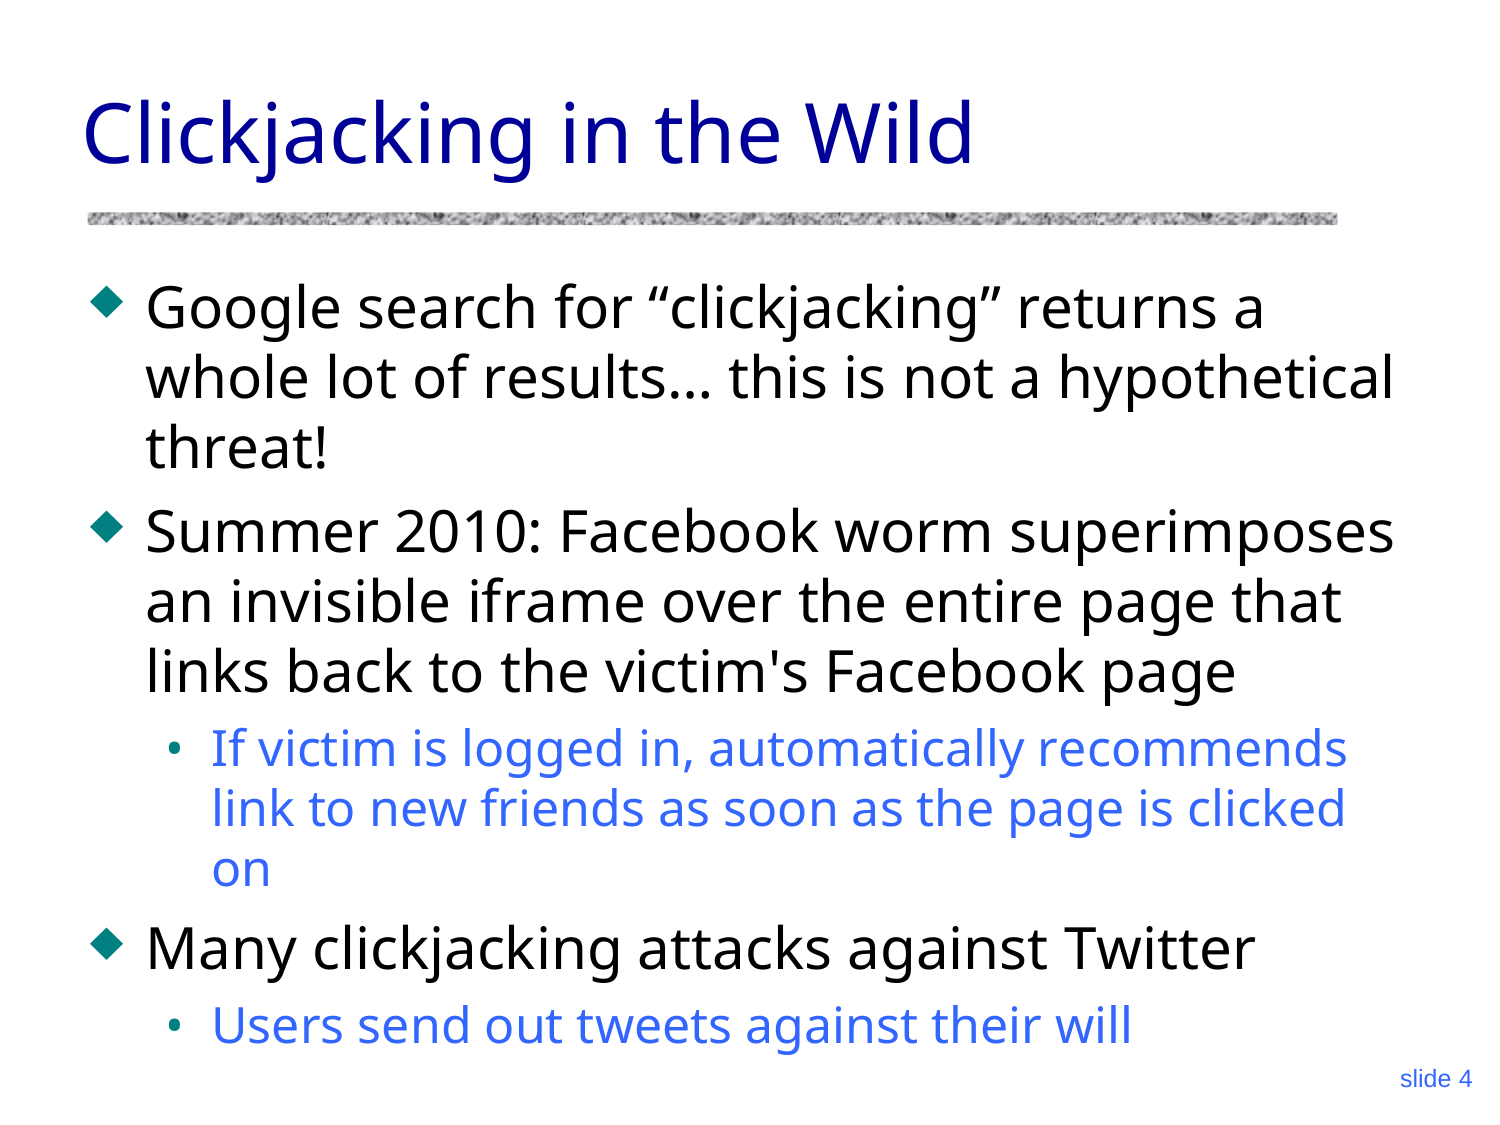

Clickjacking in the Wild
Google search for “clickjacking” returns a whole lot of results… this is not a hypothetical threat!
Summer 2010: Facebook worm superimposes an invisible iframe over the entire page that links back to the victim's Facebook page
If victim is logged in, automatically recommends link to new friends as soon as the page is clicked on
Many clickjacking attacks against Twitter
Users send out tweets against their will
slide